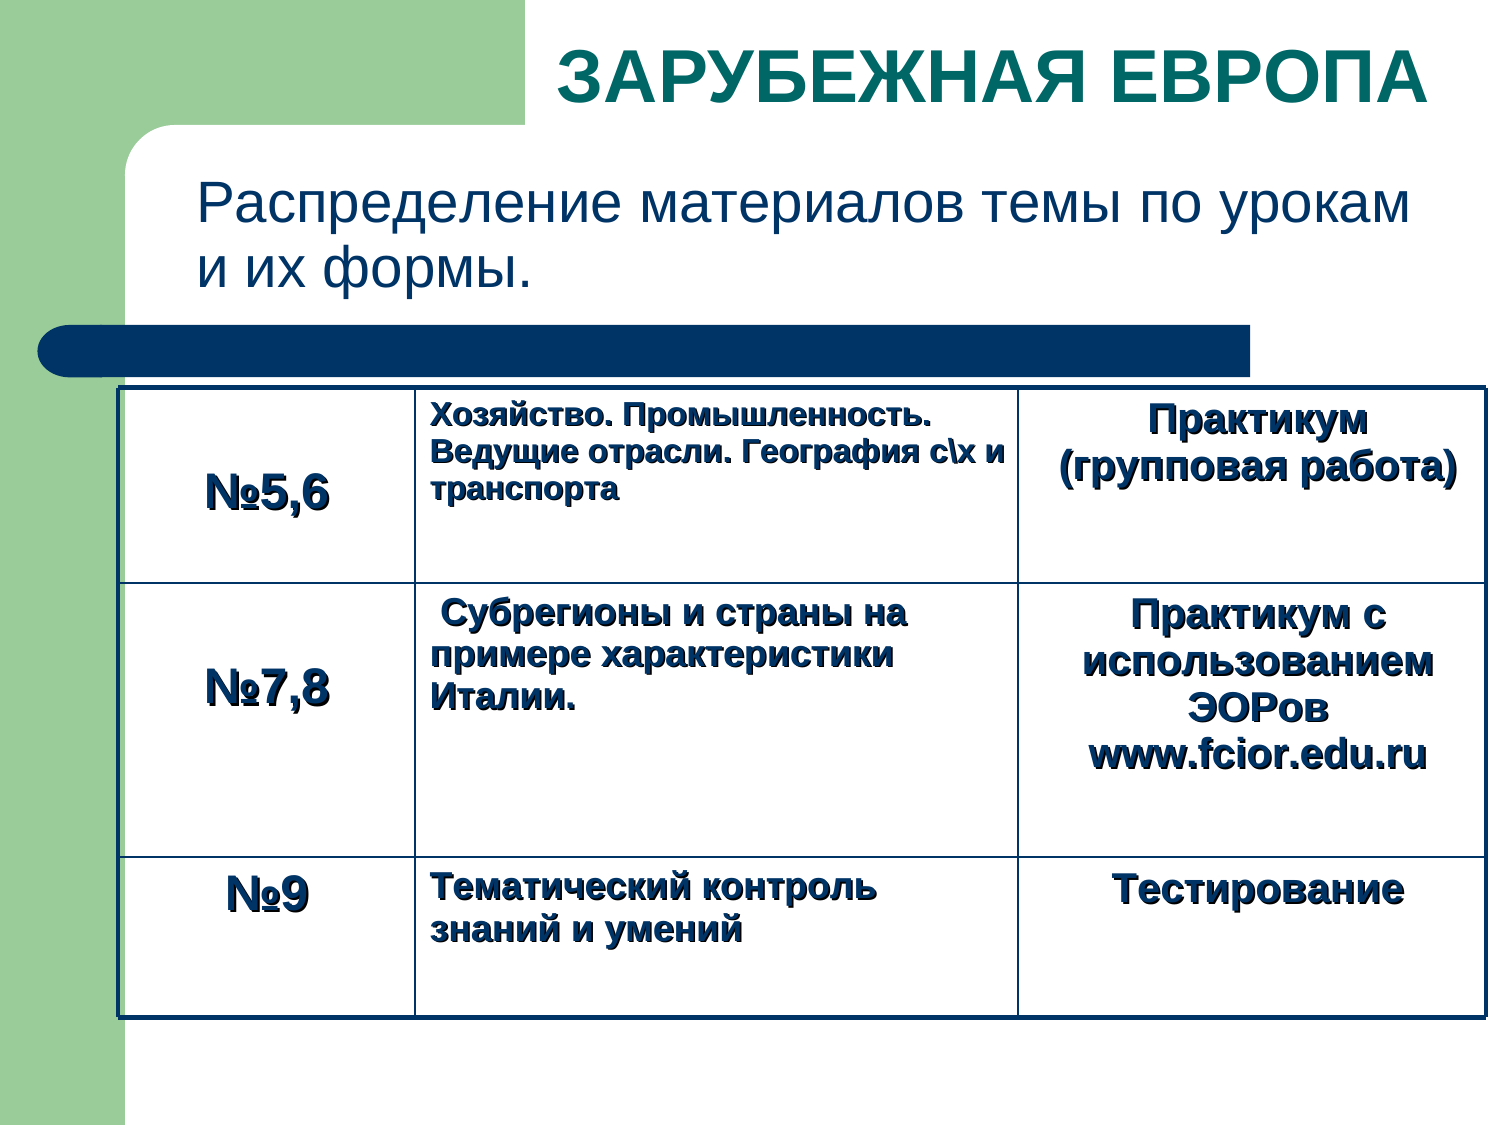

# ЗАРУБЕЖНАЯ ЕВРОПА
	Распределение материалов темы по урокам и их формы.
№5,6
Хозяйство. Промышленность. Ведущие отрасли. География с\х и транспорта
Практикум (групповая работа)
№7,8
 Субрегионы и страны на примере характеристики Италии.
Практикум с использованием ЭОРов www.fcior.edu.ru
№9
Тематический контроль знаний и умений
Тестирование